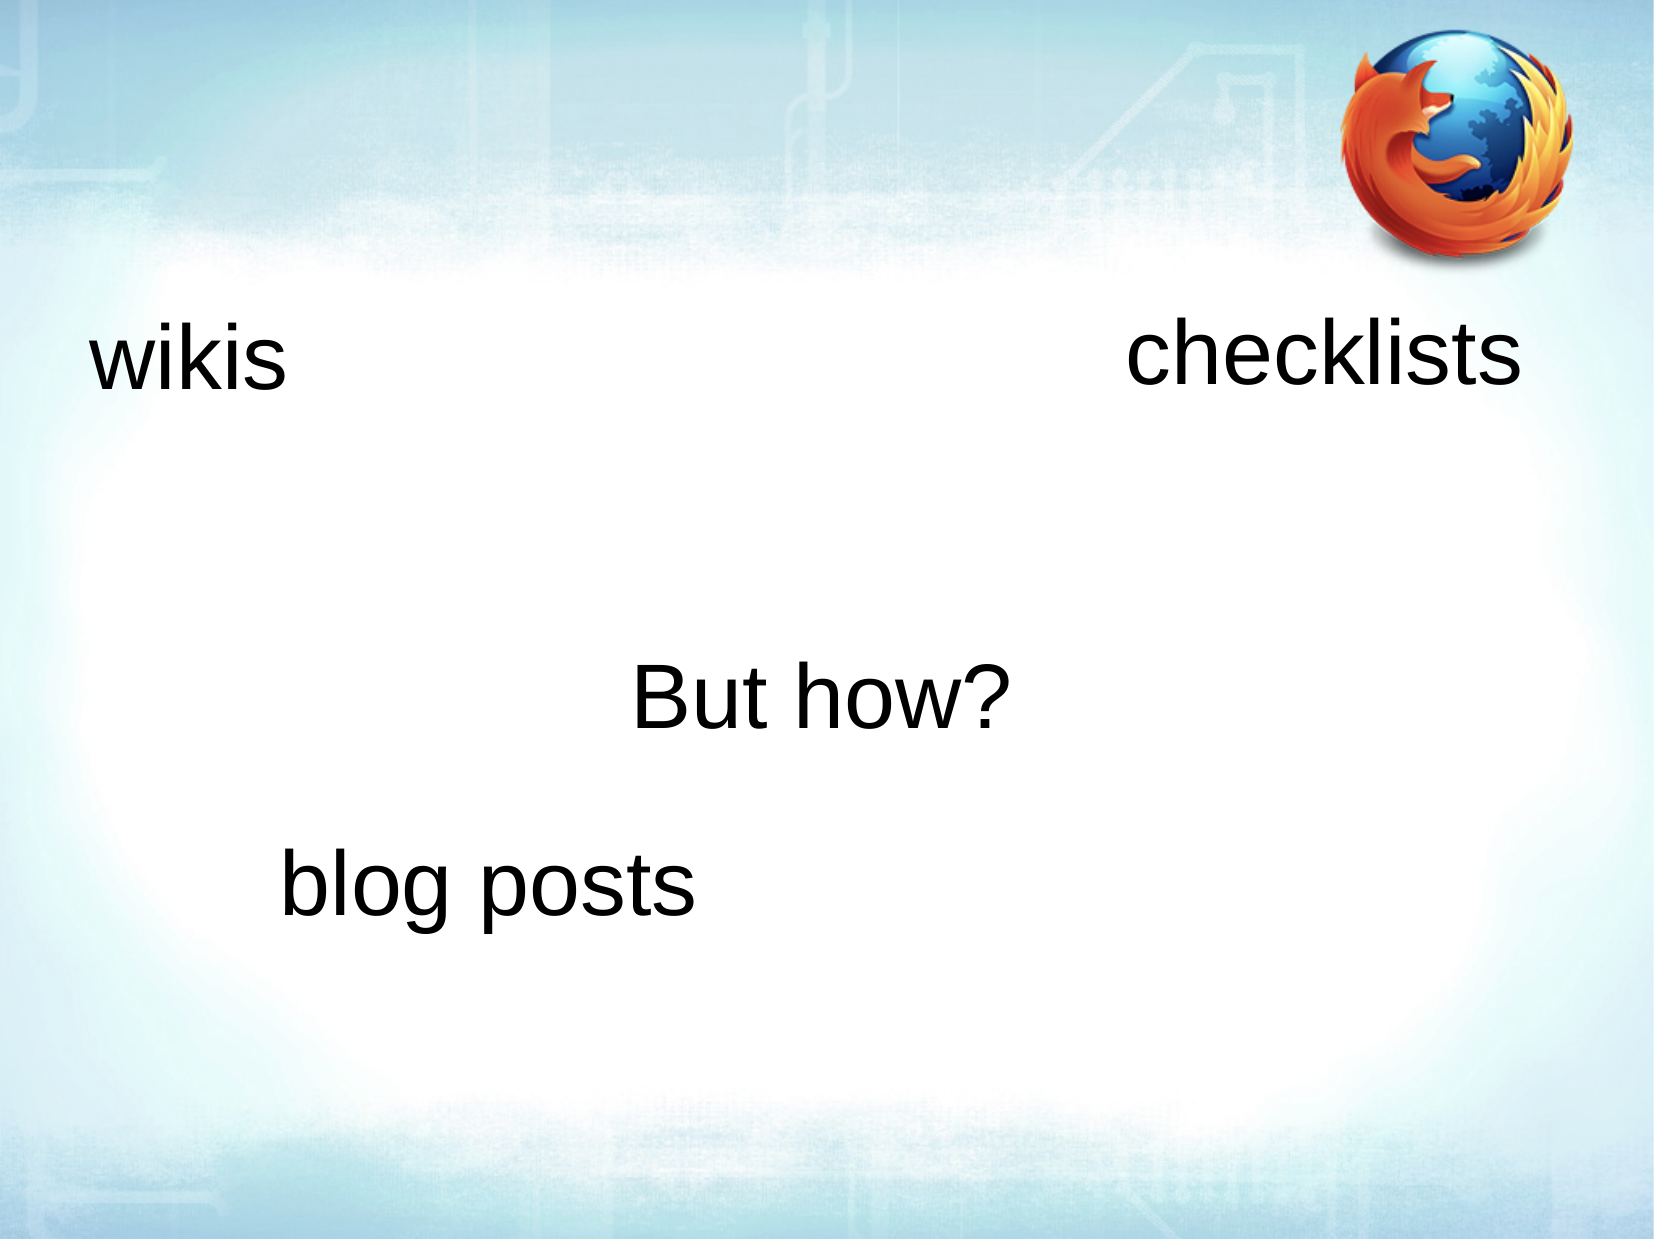

checklists
wikis
# But how?
blog posts